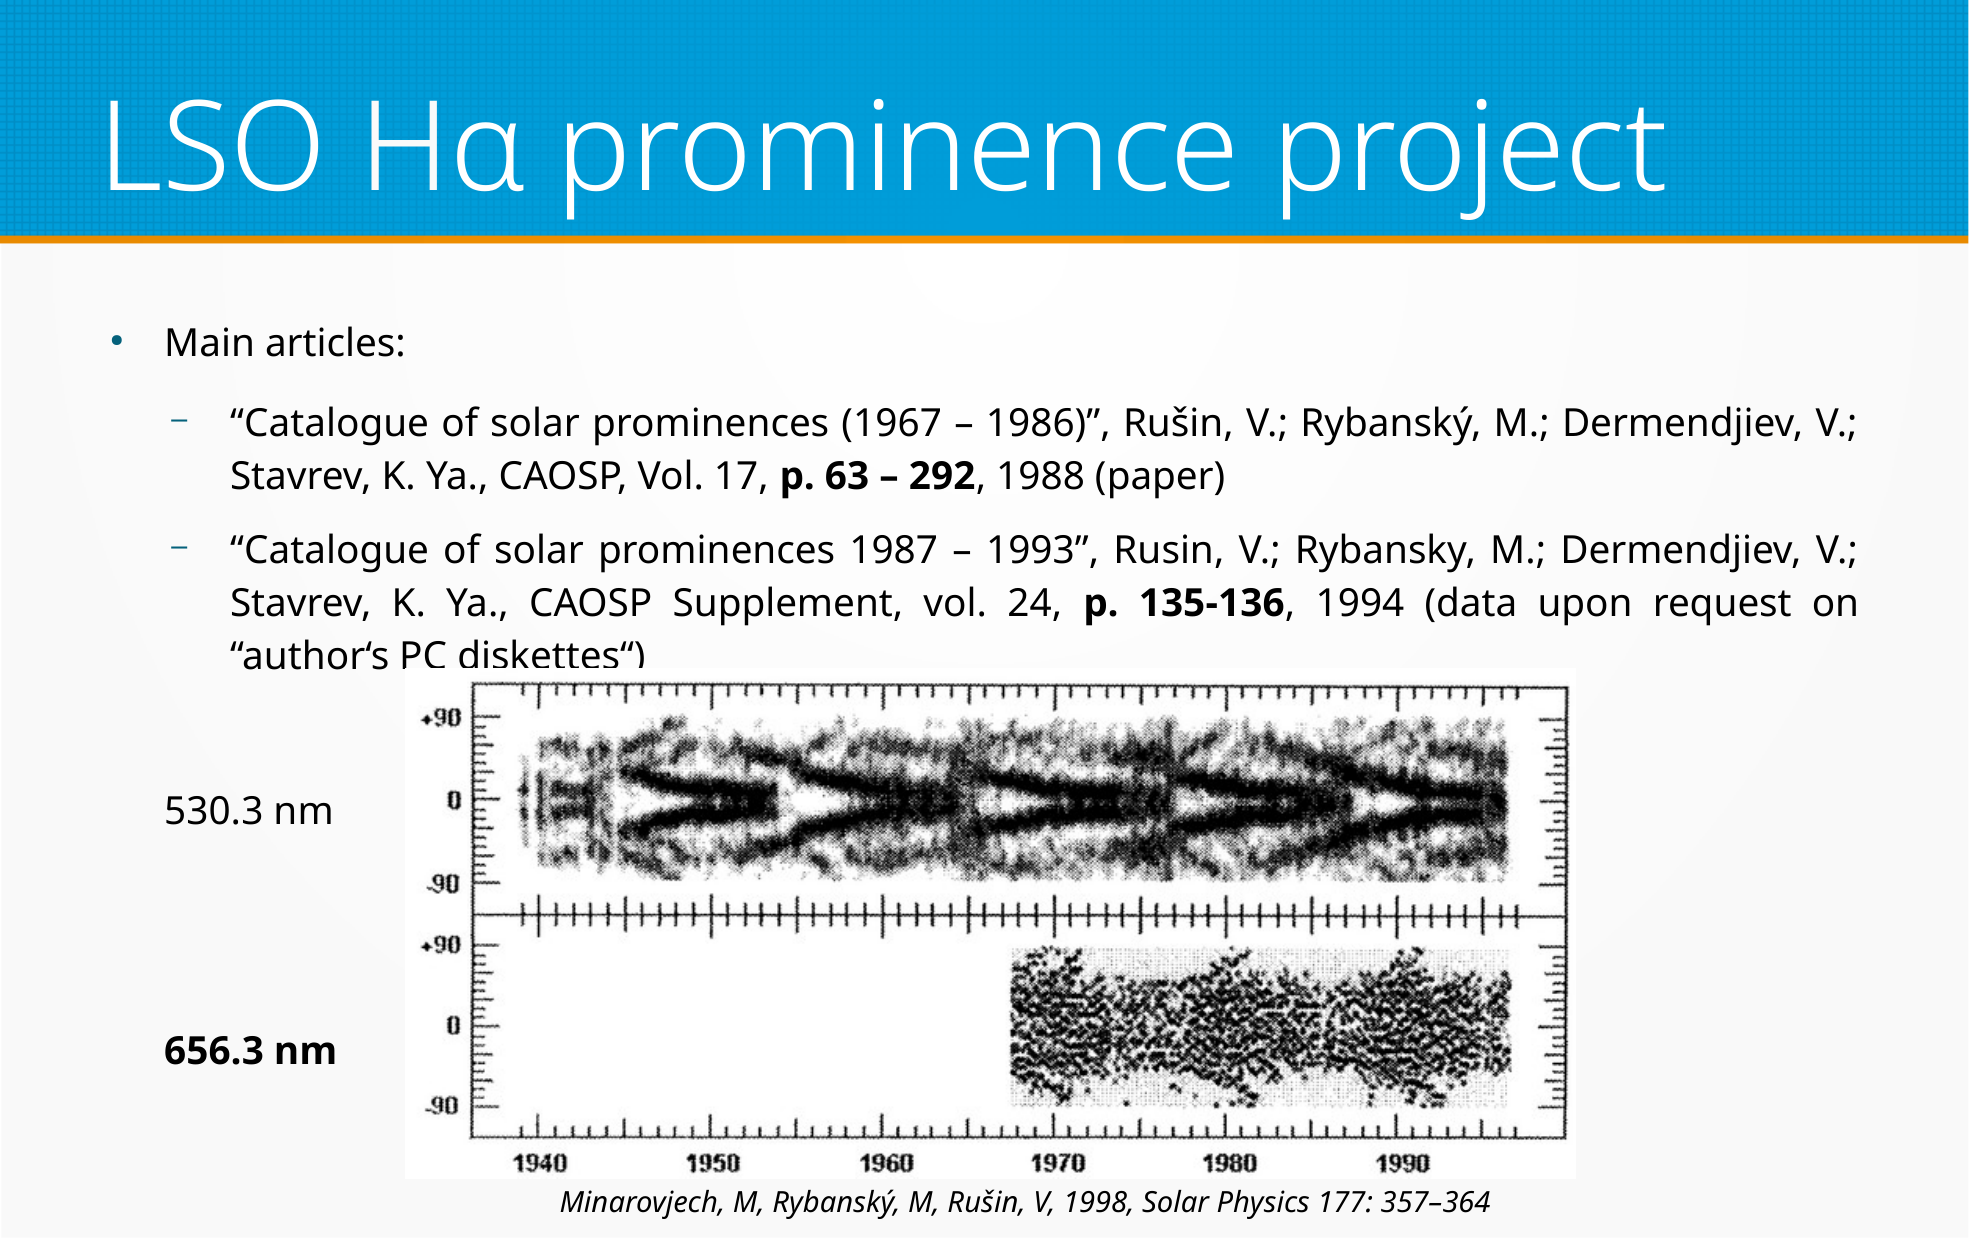

# LSO Hα prominence project
Main articles:
“Catalogue of solar prominences (1967 – 1986)”, Rušin, V.; Rybanský, M.; Dermendjiev, V.; Stavrev, K. Ya., CAOSP, Vol. 17, p. 63 – 292, 1988 (paper)
“Catalogue of solar prominences 1987 – 1993”, Rusin, V.; Rybansky, M.; Dermendjiev, V.; Stavrev, K. Ya., CAOSP Supplement, vol. 24, p. 135­-136, 1994 (data upon request on “author‘s PC diskettes“)
530.3 nm
656.3 nm
Minarovjech, M, Rybanský, M, Rušin, V, 1998, Solar Physics 177: 357–364